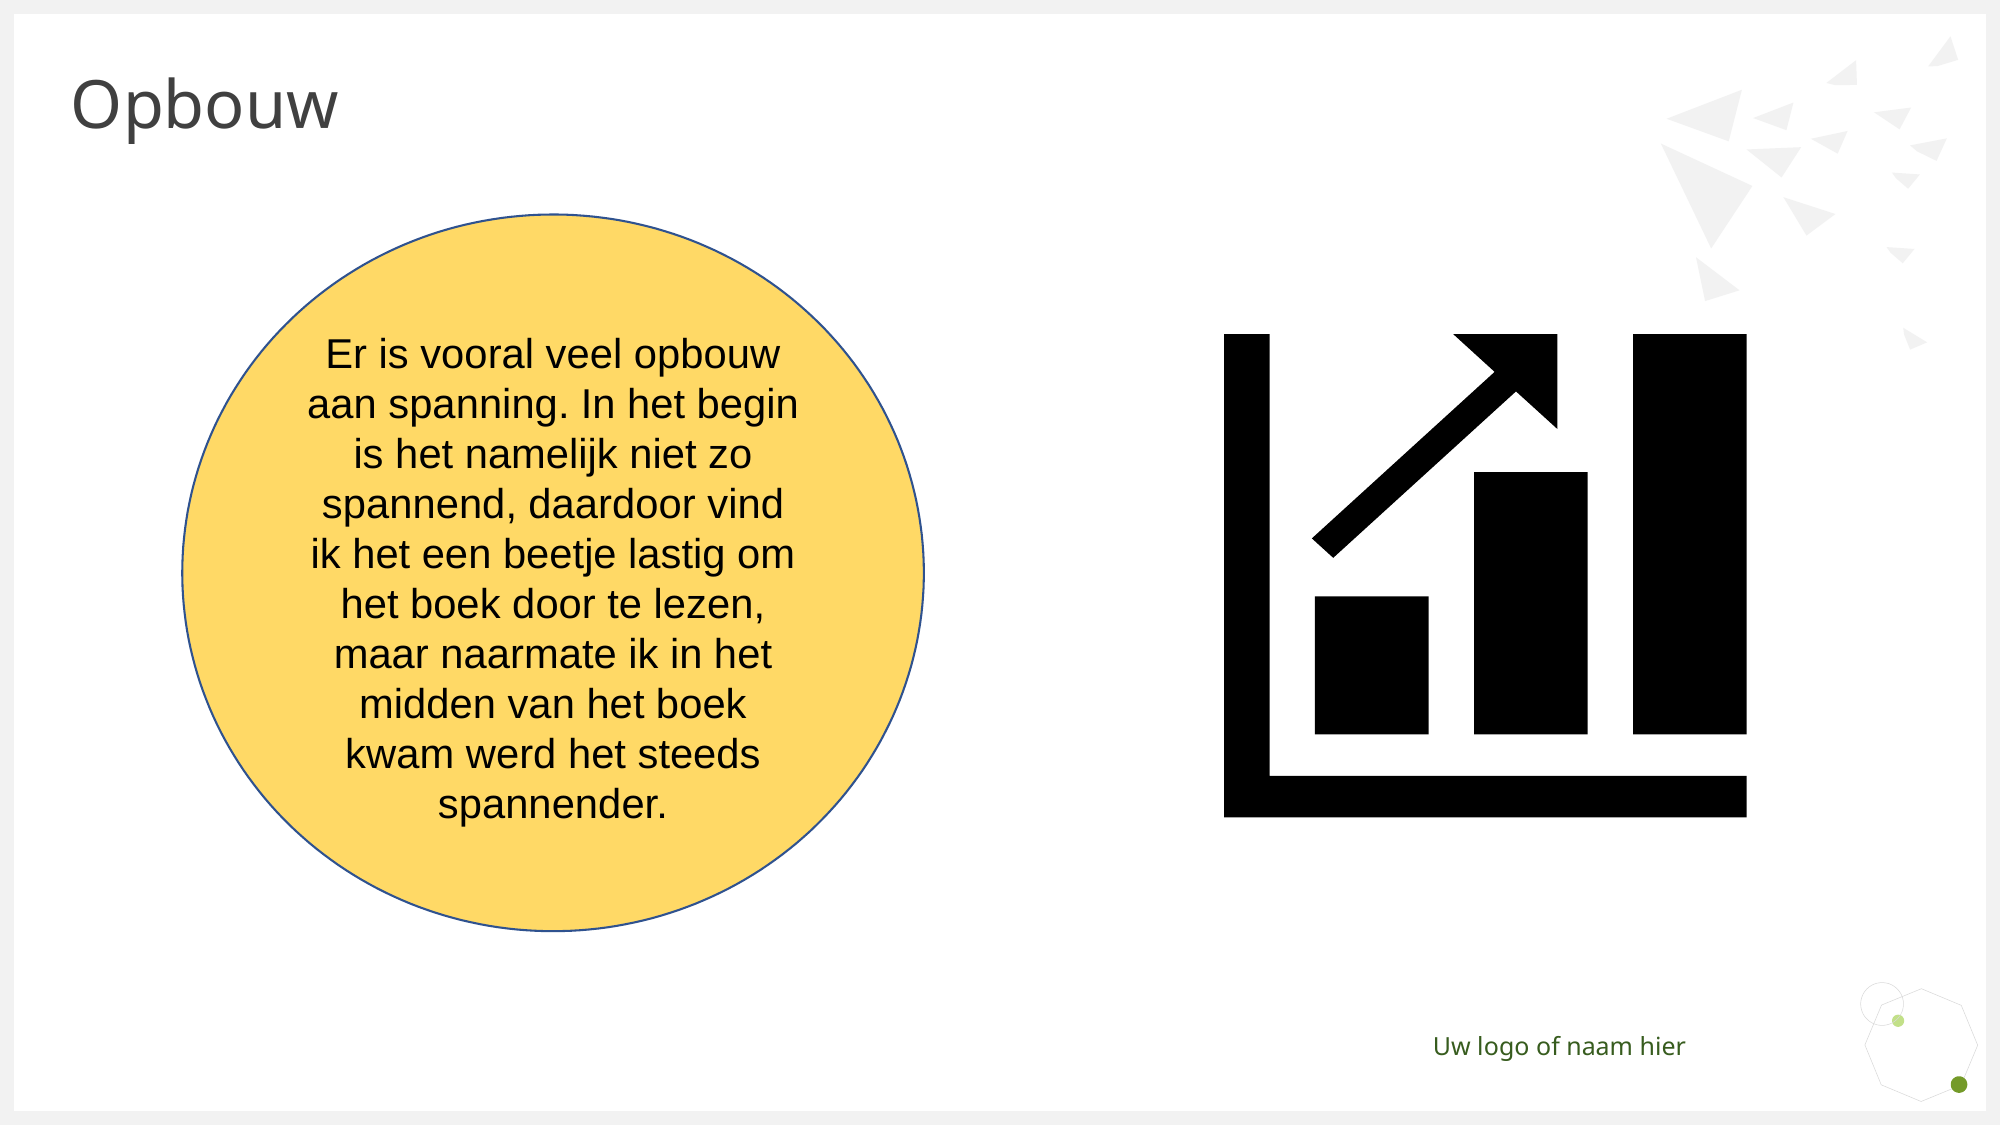

# Opbouw
Er is vooral veel opbouw aan spanning. In het begin is het namelijk niet zo spannend, daardoor vind ik het een beetje lastig om het boek door te lezen, maar naarmate ik in het midden van het boek kwam werd het steeds spannender.